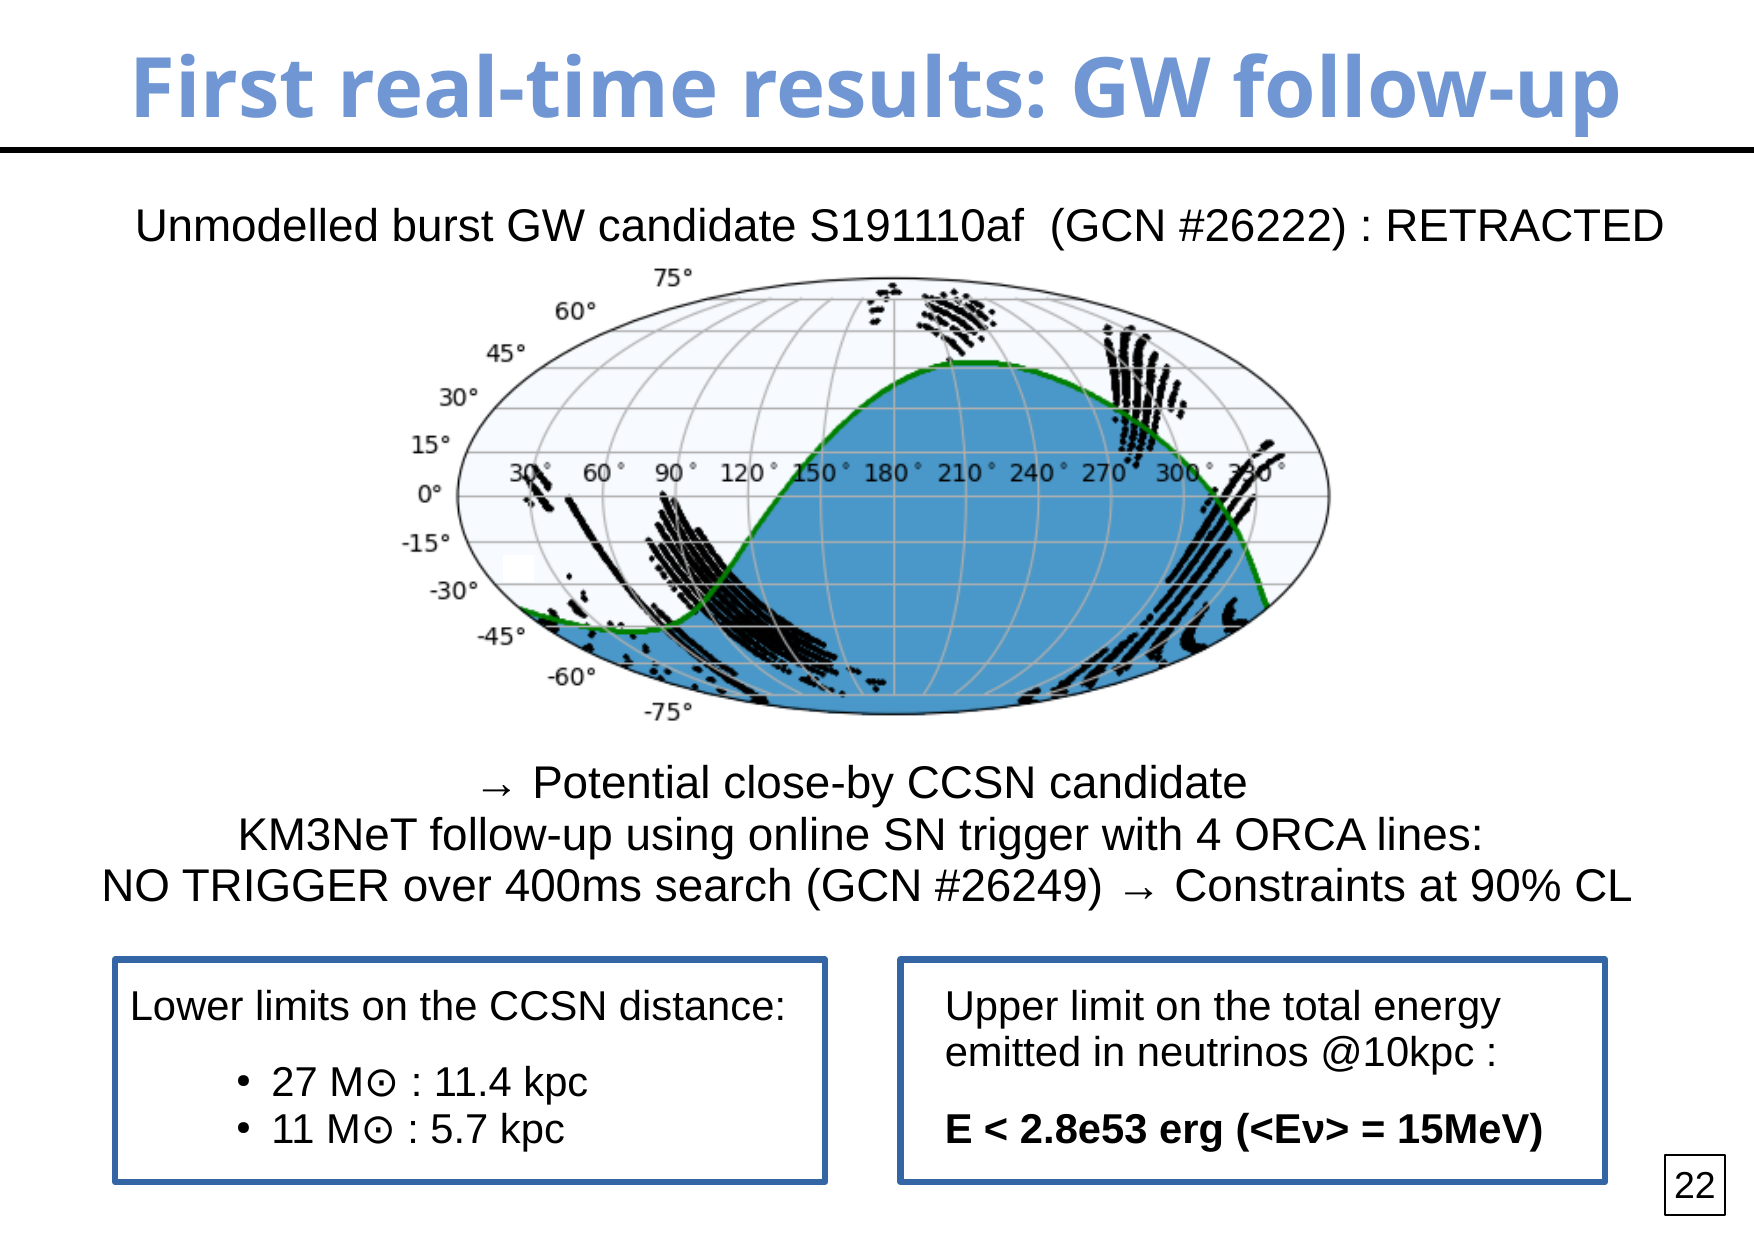

First real-time results: GW follow-up
Unmodelled burst GW candidate S191110af (GCN #26222) : RETRACTED
→ Potential close-by CCSN candidate
KM3NeT follow-up using online SN trigger with 4 ORCA lines:
NO TRIGGER over 400ms search (GCN #26249) → Constraints at 90% CL
Lower limits on the CCSN distance:
27 M⊙ : 11.4 kpc
11 M⊙ : 5.7 kpc
Upper limit on the total energy emitted in neutrinos @10kpc :
E < 2.8e53 erg (<Eν> = 15MeV)
22